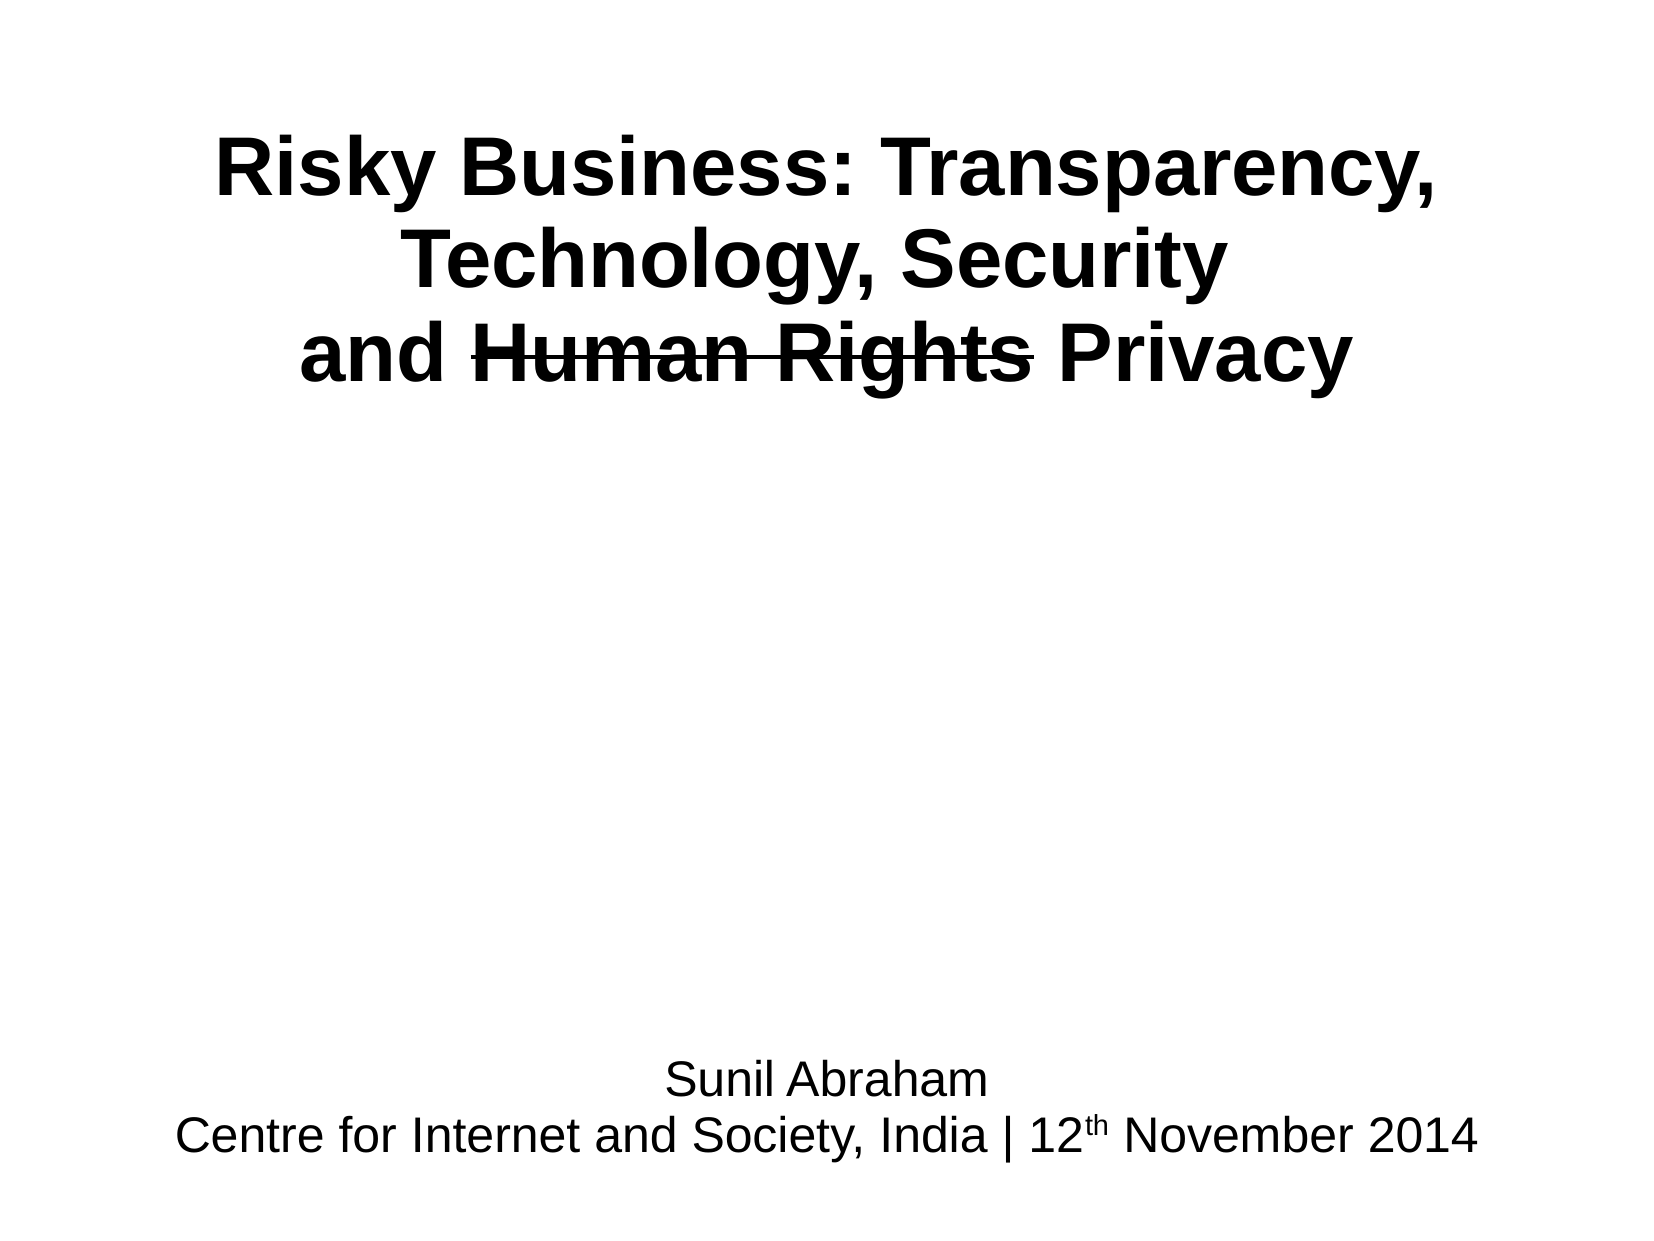

# Risky Business: Transparency, Technology, Security and Human Rights Privacy
Sunil Abraham
Centre for Internet and Society, India | 12th November 2014